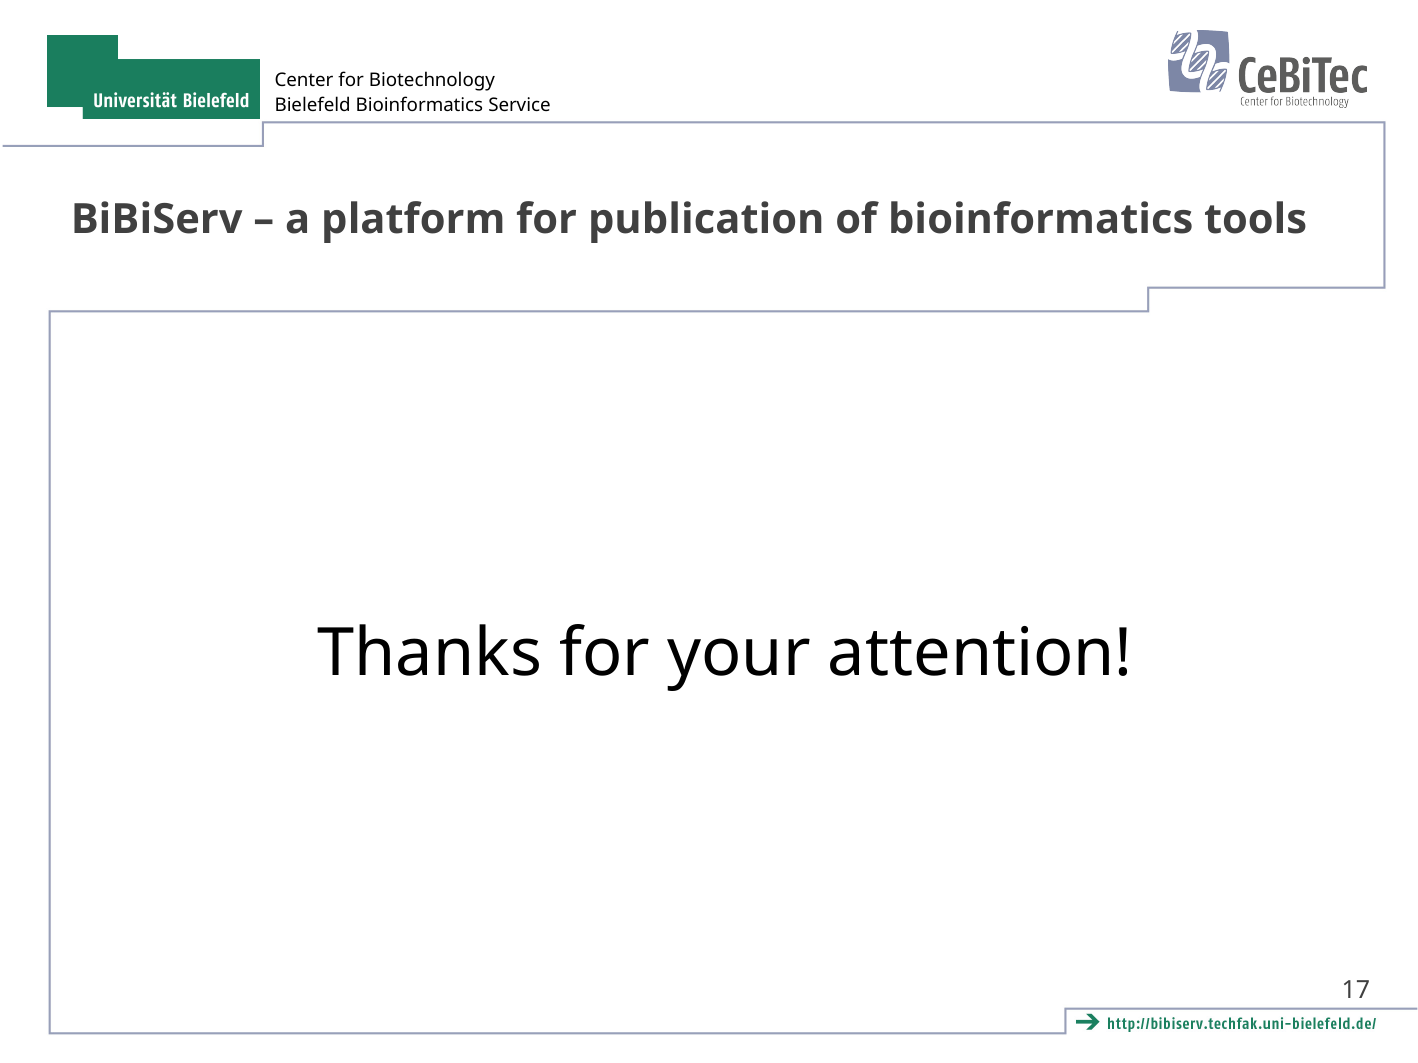

# BiBiServ – a platform for publication of bioinformatics tools
Thanks for your attention!
17